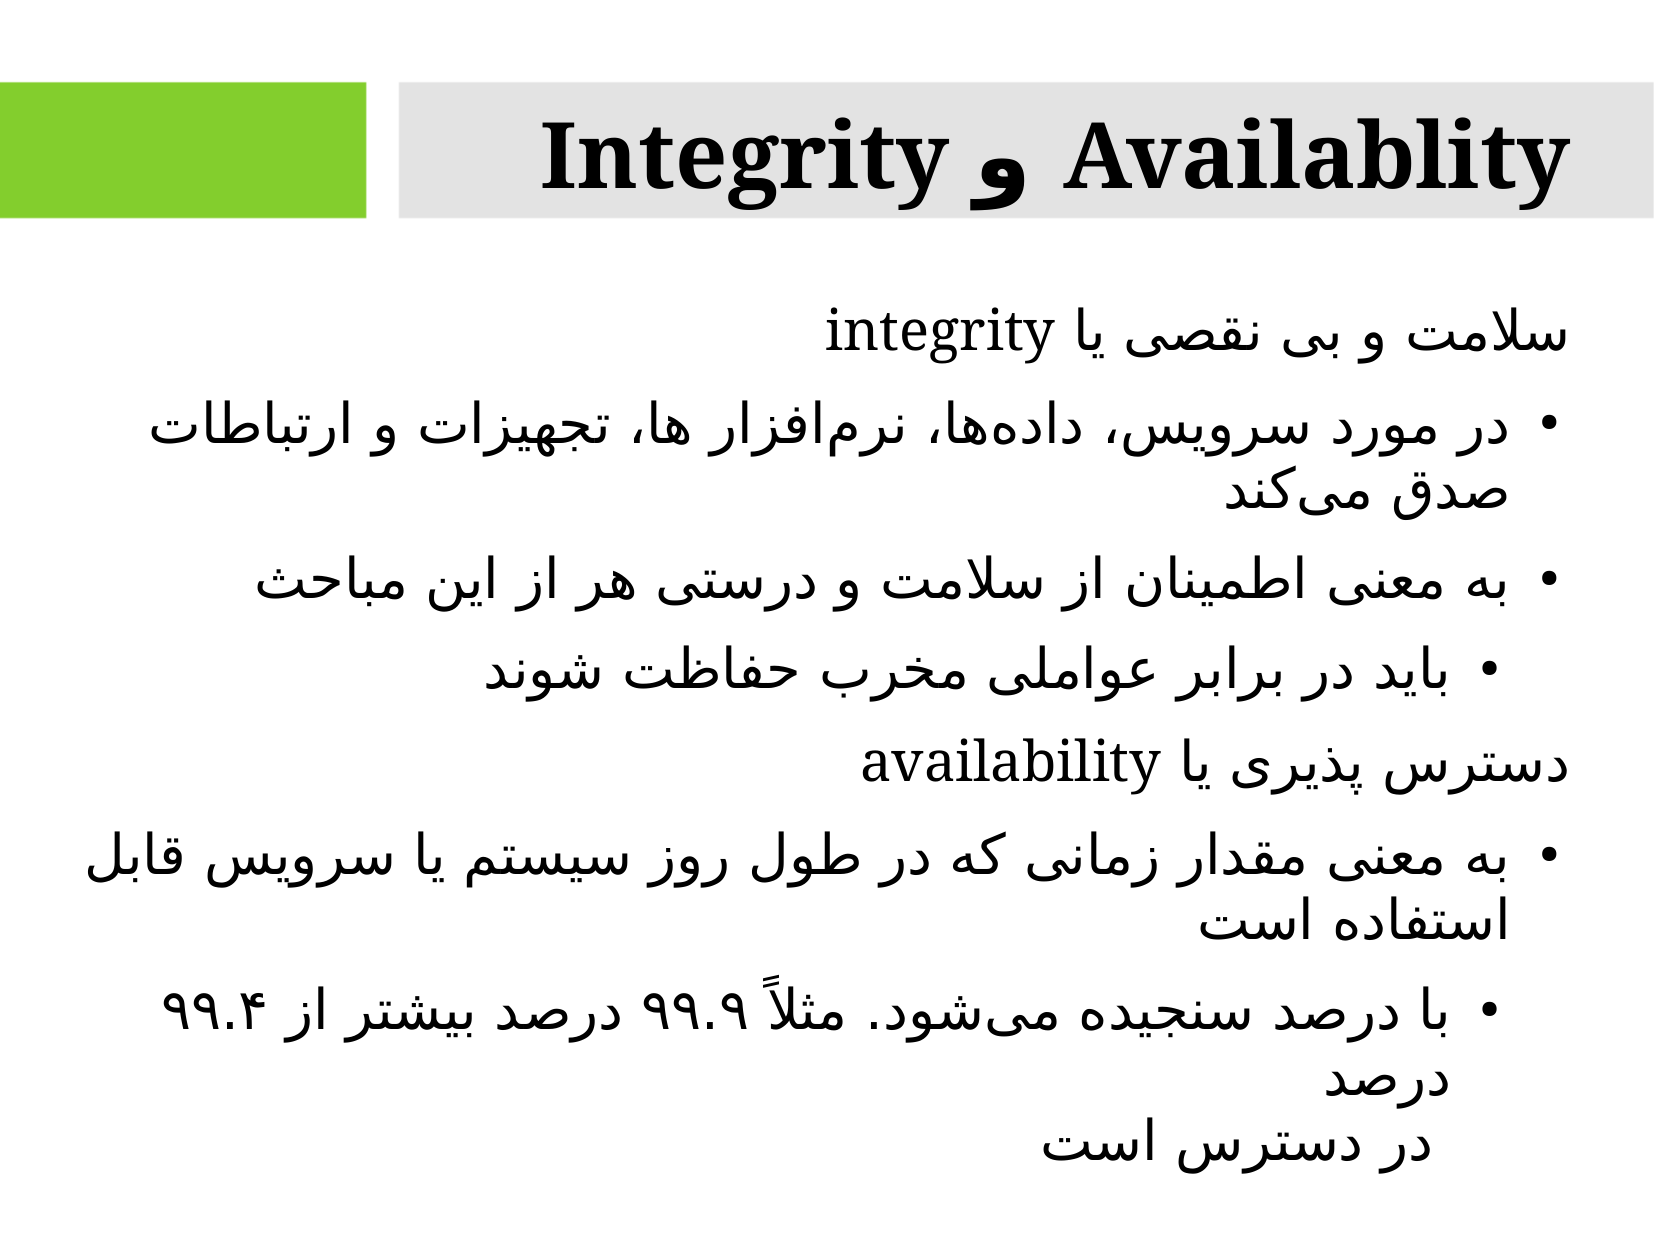

# Integrity و Availablity
سلامت و بی نقصی یا integrity
در مورد سرویس، داده‌ها، نرم‌افزار ها، تجهیزات و ارتباطات صدق می‌کند
به معنی اطمینان از سلامت و درستی هر از این مباحث
باید در برابر عواملی مخرب حفاظت شوند
دسترس پذیری یا availability
به معنی مقدار زمانی که در طول روز سیستم یا سرویس قابل استفاده است
با درصد سنجیده می‌شود. مثلاً ۹۹.۹ درصد بیشتر از ۹۹.۴ درصد
 در دسترس است